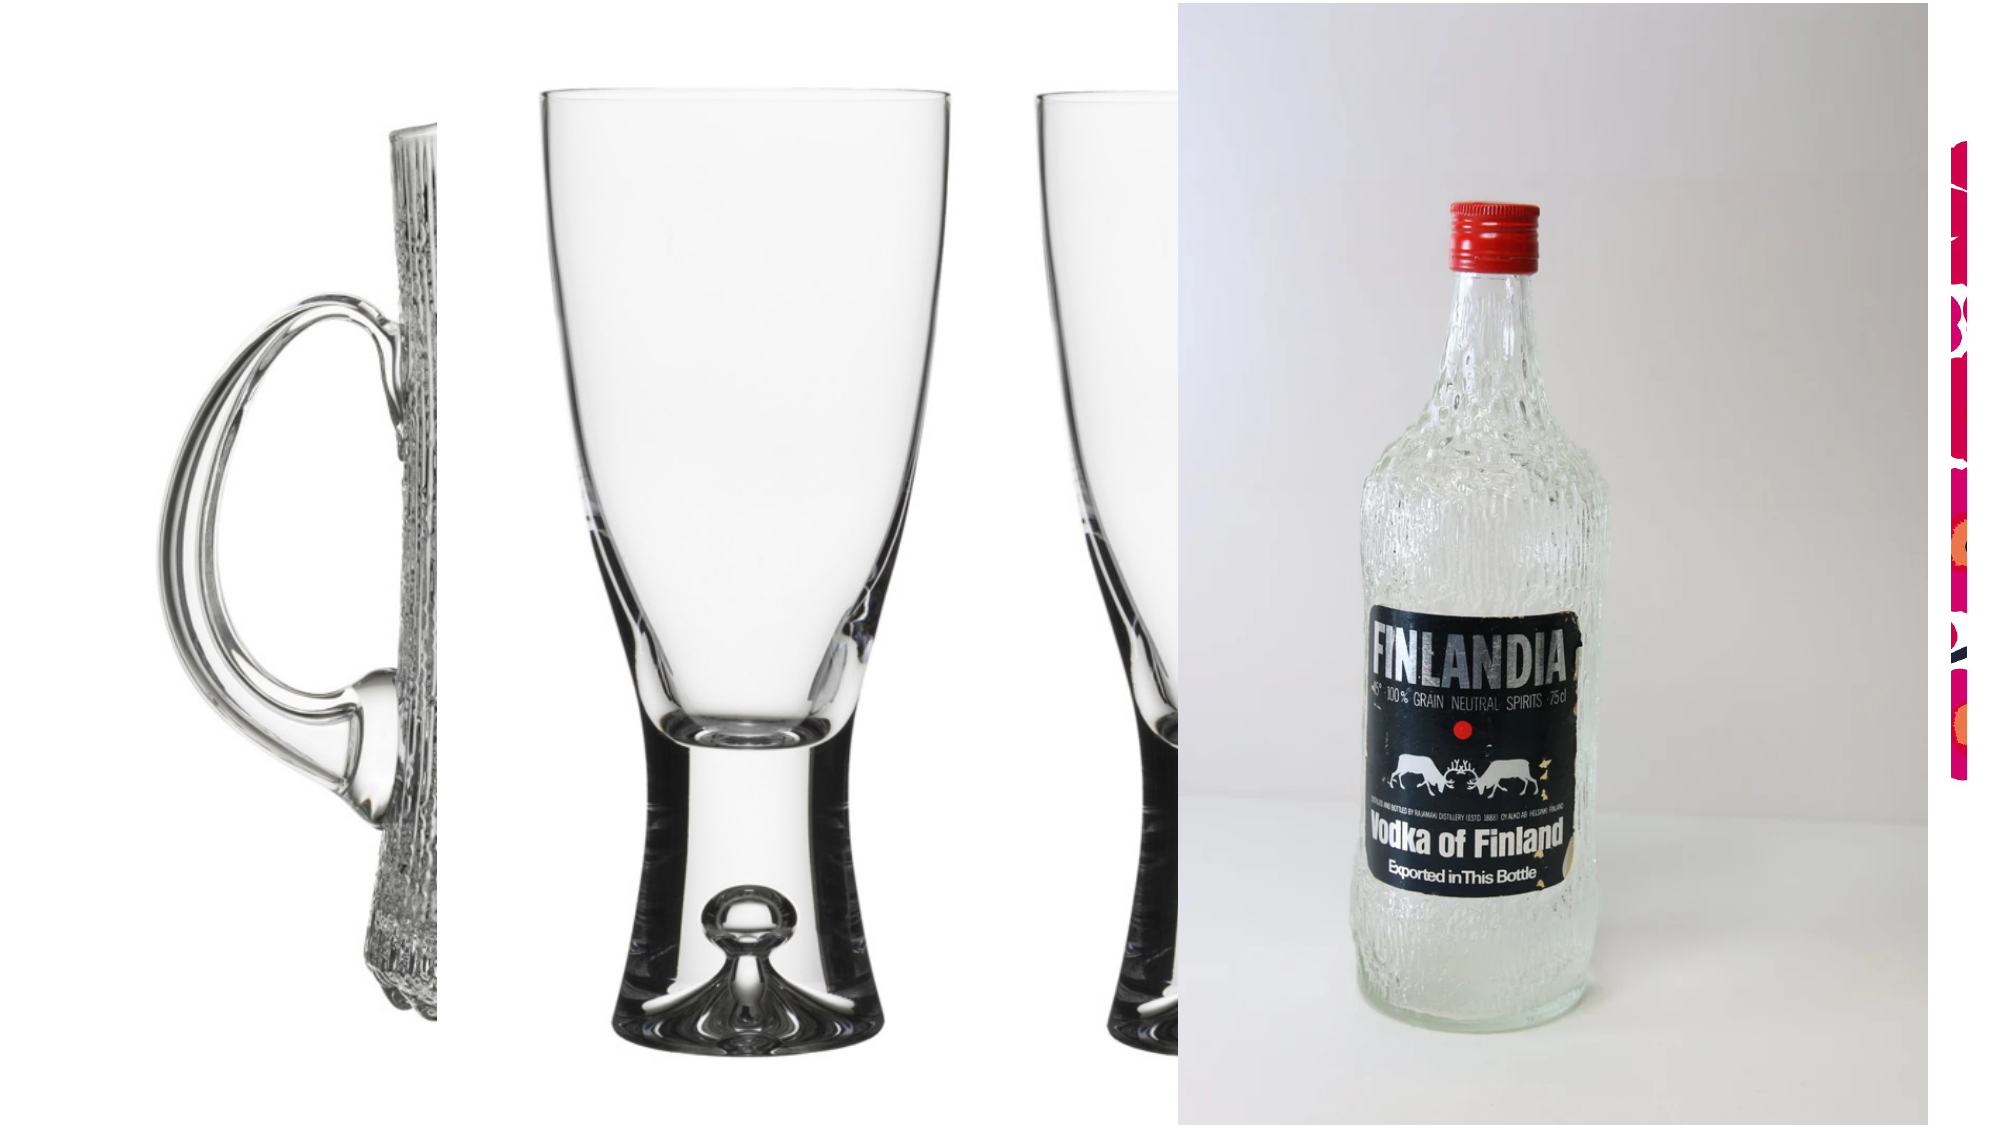

# Finský design
Arabia - porcelán
Sklárny Iittala:
Tapio Wirkkala: Tapio, Ultima Thule
Oiva Toikka: Linnut, Kastehelmi
Marimekko – textilie (vzor unikko),
bytové doplňky
Kalevala Koru, Lapponia